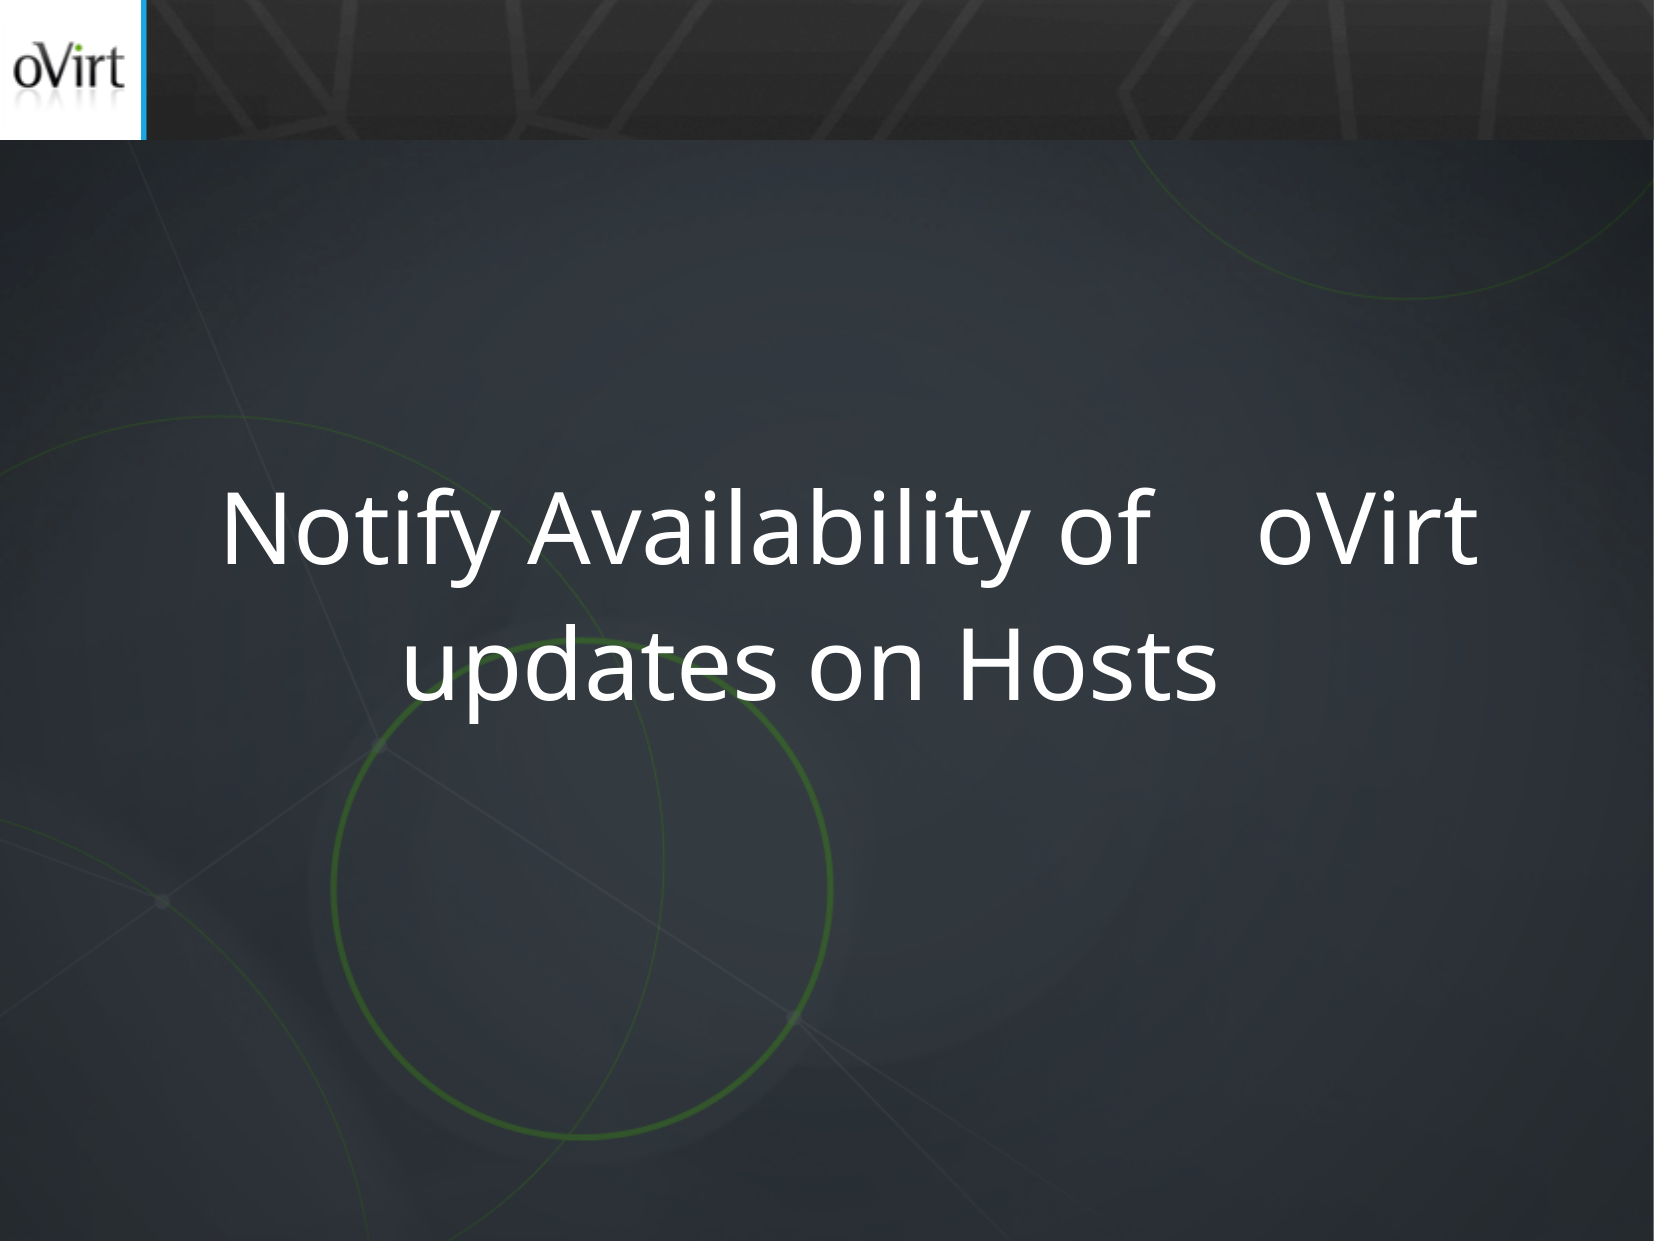

Notify Availability of oVirt updates on Hosts